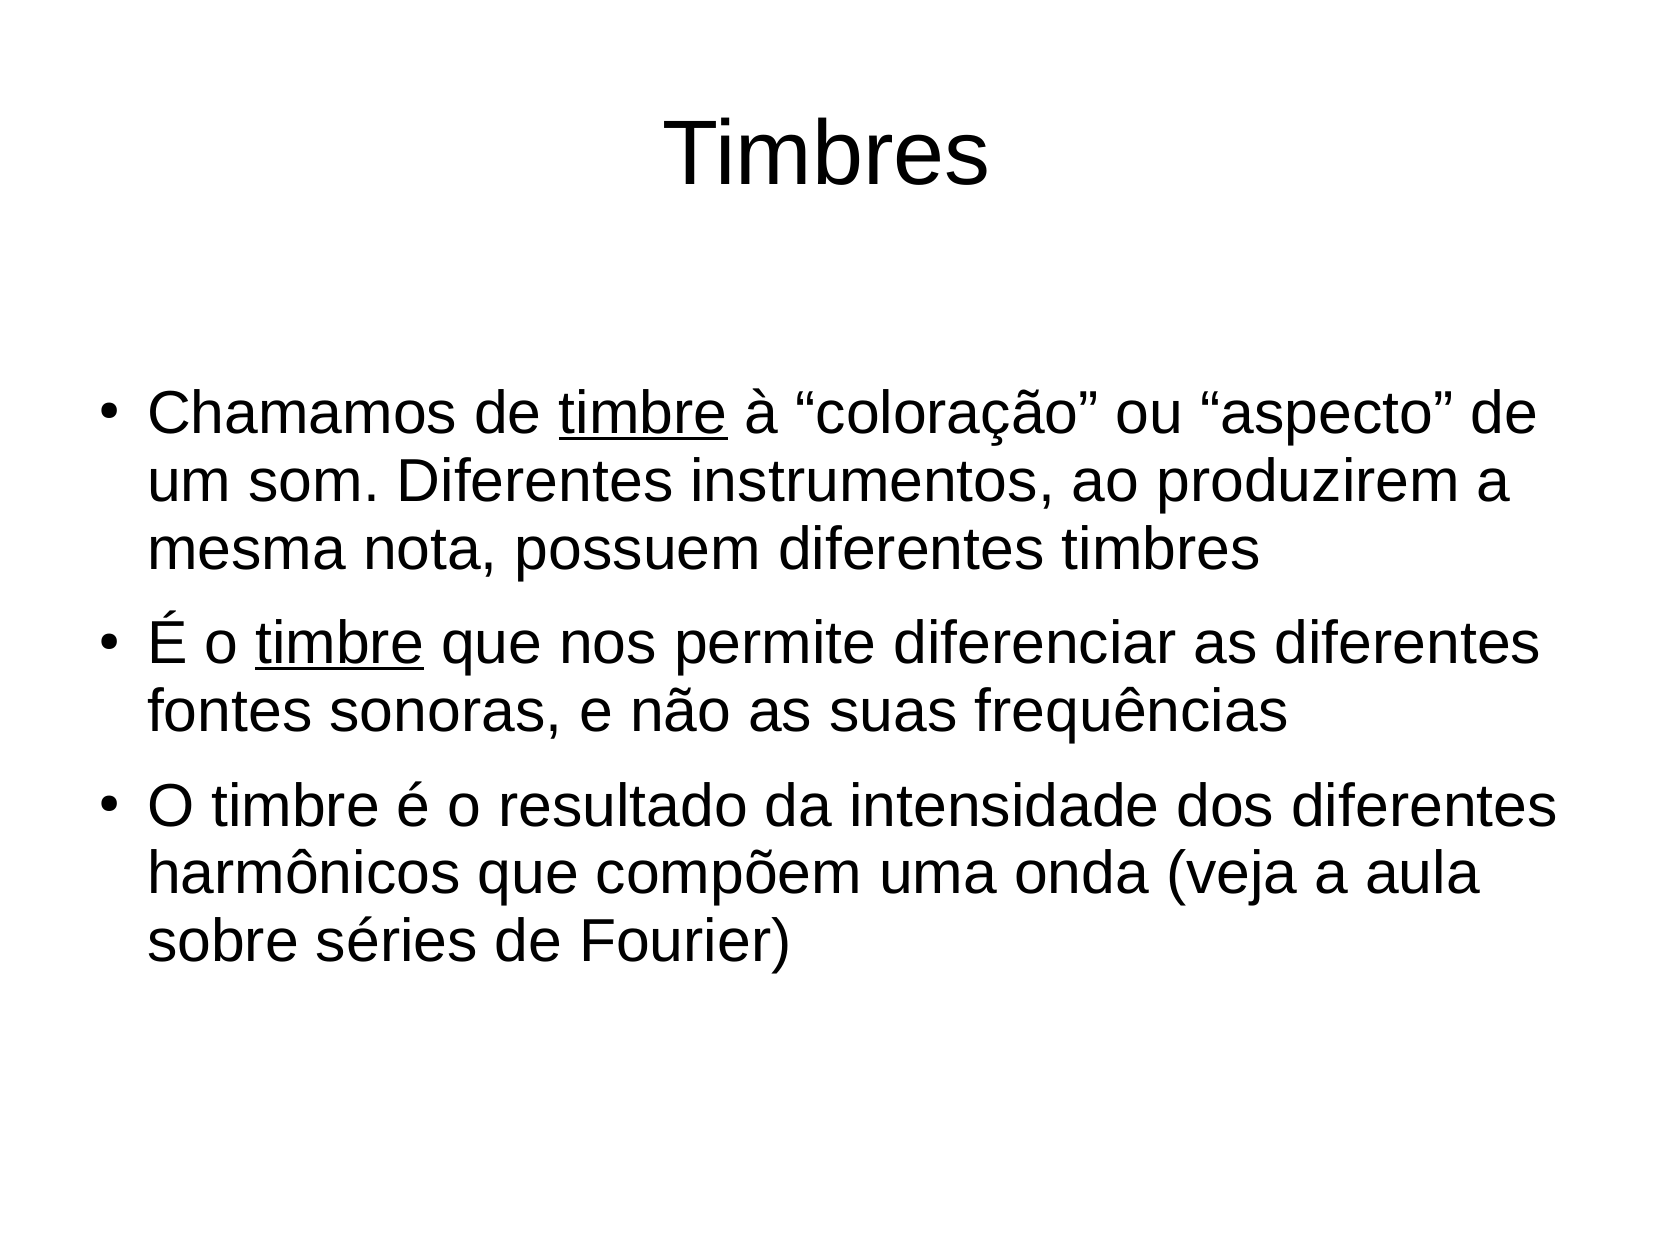

# Timbres
Chamamos de timbre à “coloração” ou “aspecto” de um som. Diferentes instrumentos, ao produzirem a mesma nota, possuem diferentes timbres
É o timbre que nos permite diferenciar as diferentes fontes sonoras, e não as suas frequências
O timbre é o resultado da intensidade dos diferentes harmônicos que compõem uma onda (veja a aula sobre séries de Fourier)